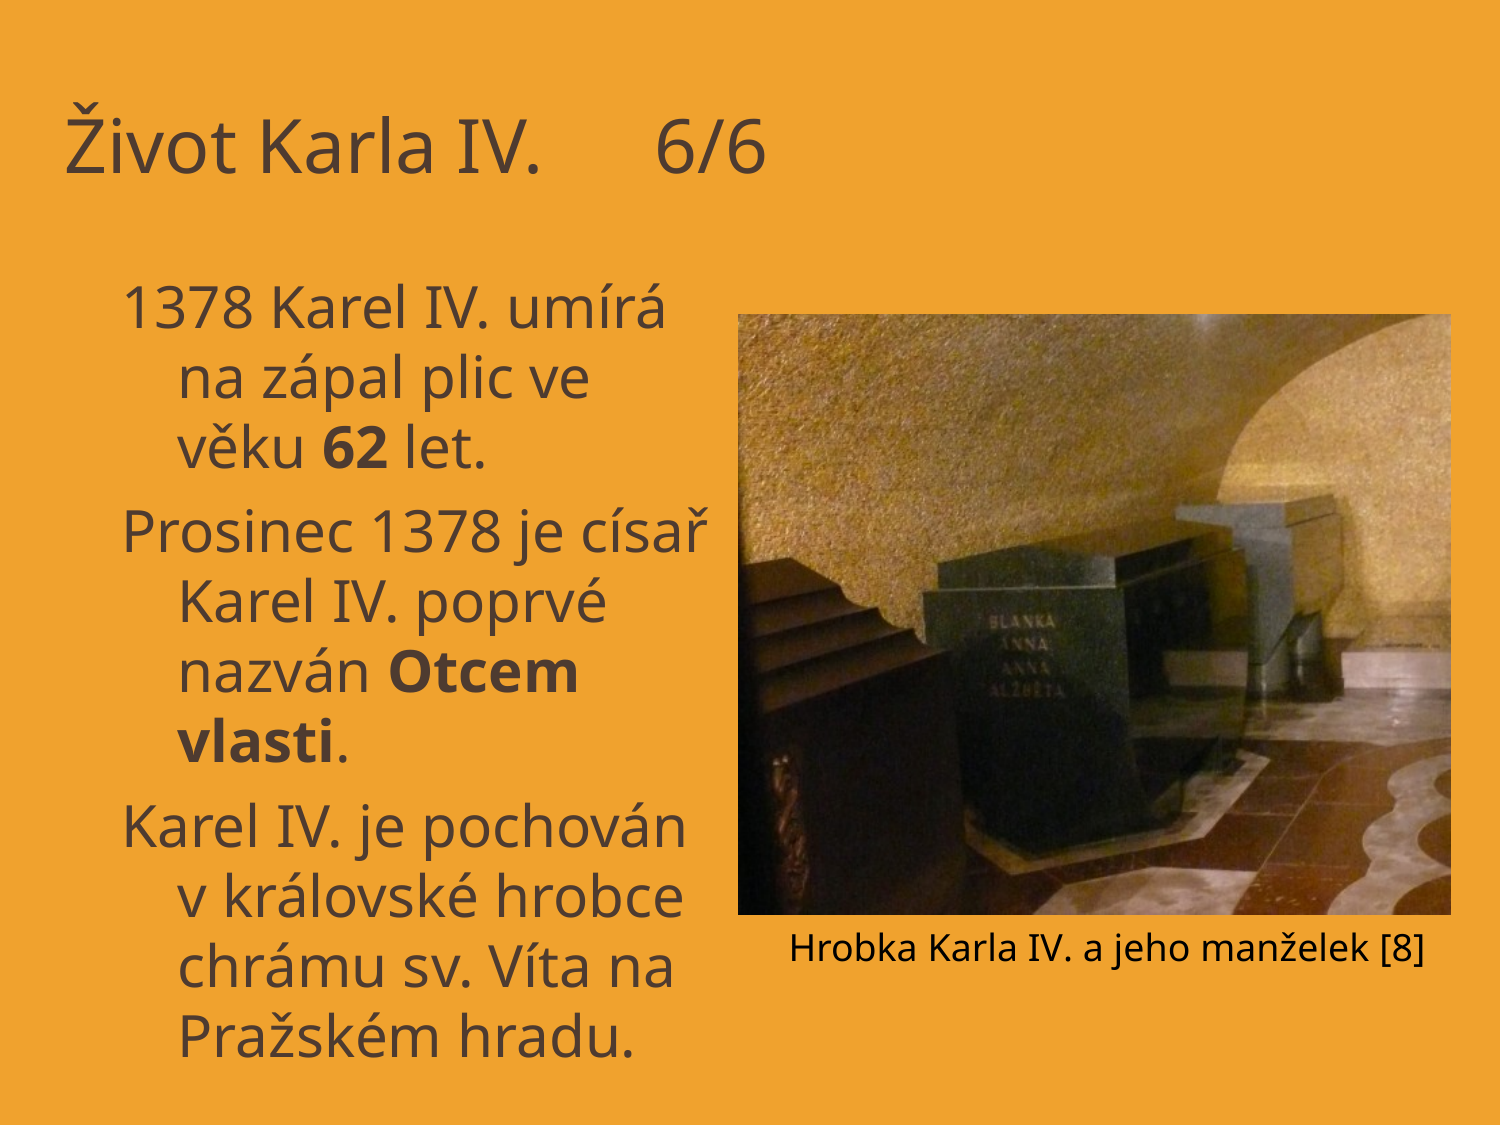

# Život Karla IV. 		6/6
1378 Karel IV. umírá na zápal plic ve věku 62 let.
Prosinec 1378 je císař Karel IV. poprvé nazván Otcem vlasti.
Karel IV. je pochován
v královské hrobce chrámu sv. Víta na Pražském hradu.
Hrobka Karla IV. a jeho manželek [8]